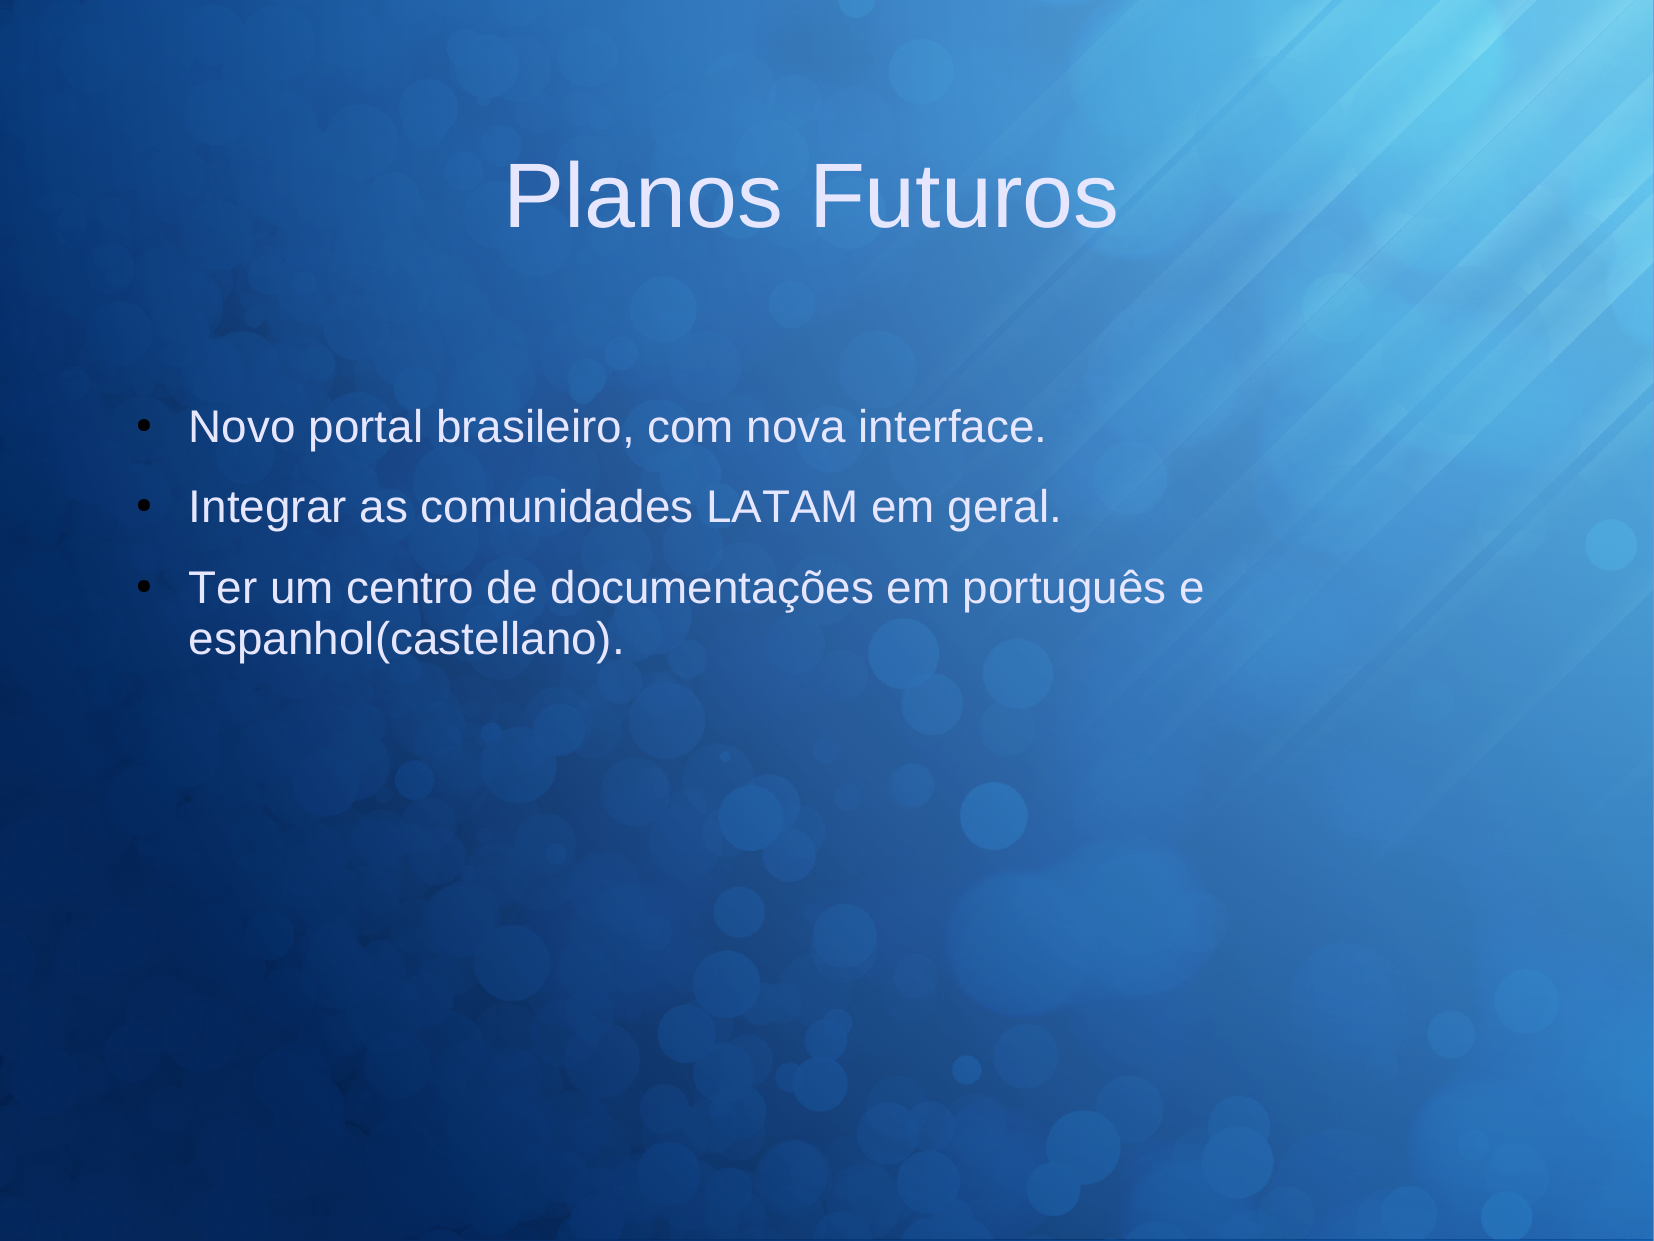

# Planos Futuros
Novo portal brasileiro, com nova interface.
Integrar as comunidades LATAM em geral.
Ter um centro de documentações em português e espanhol(castellano).